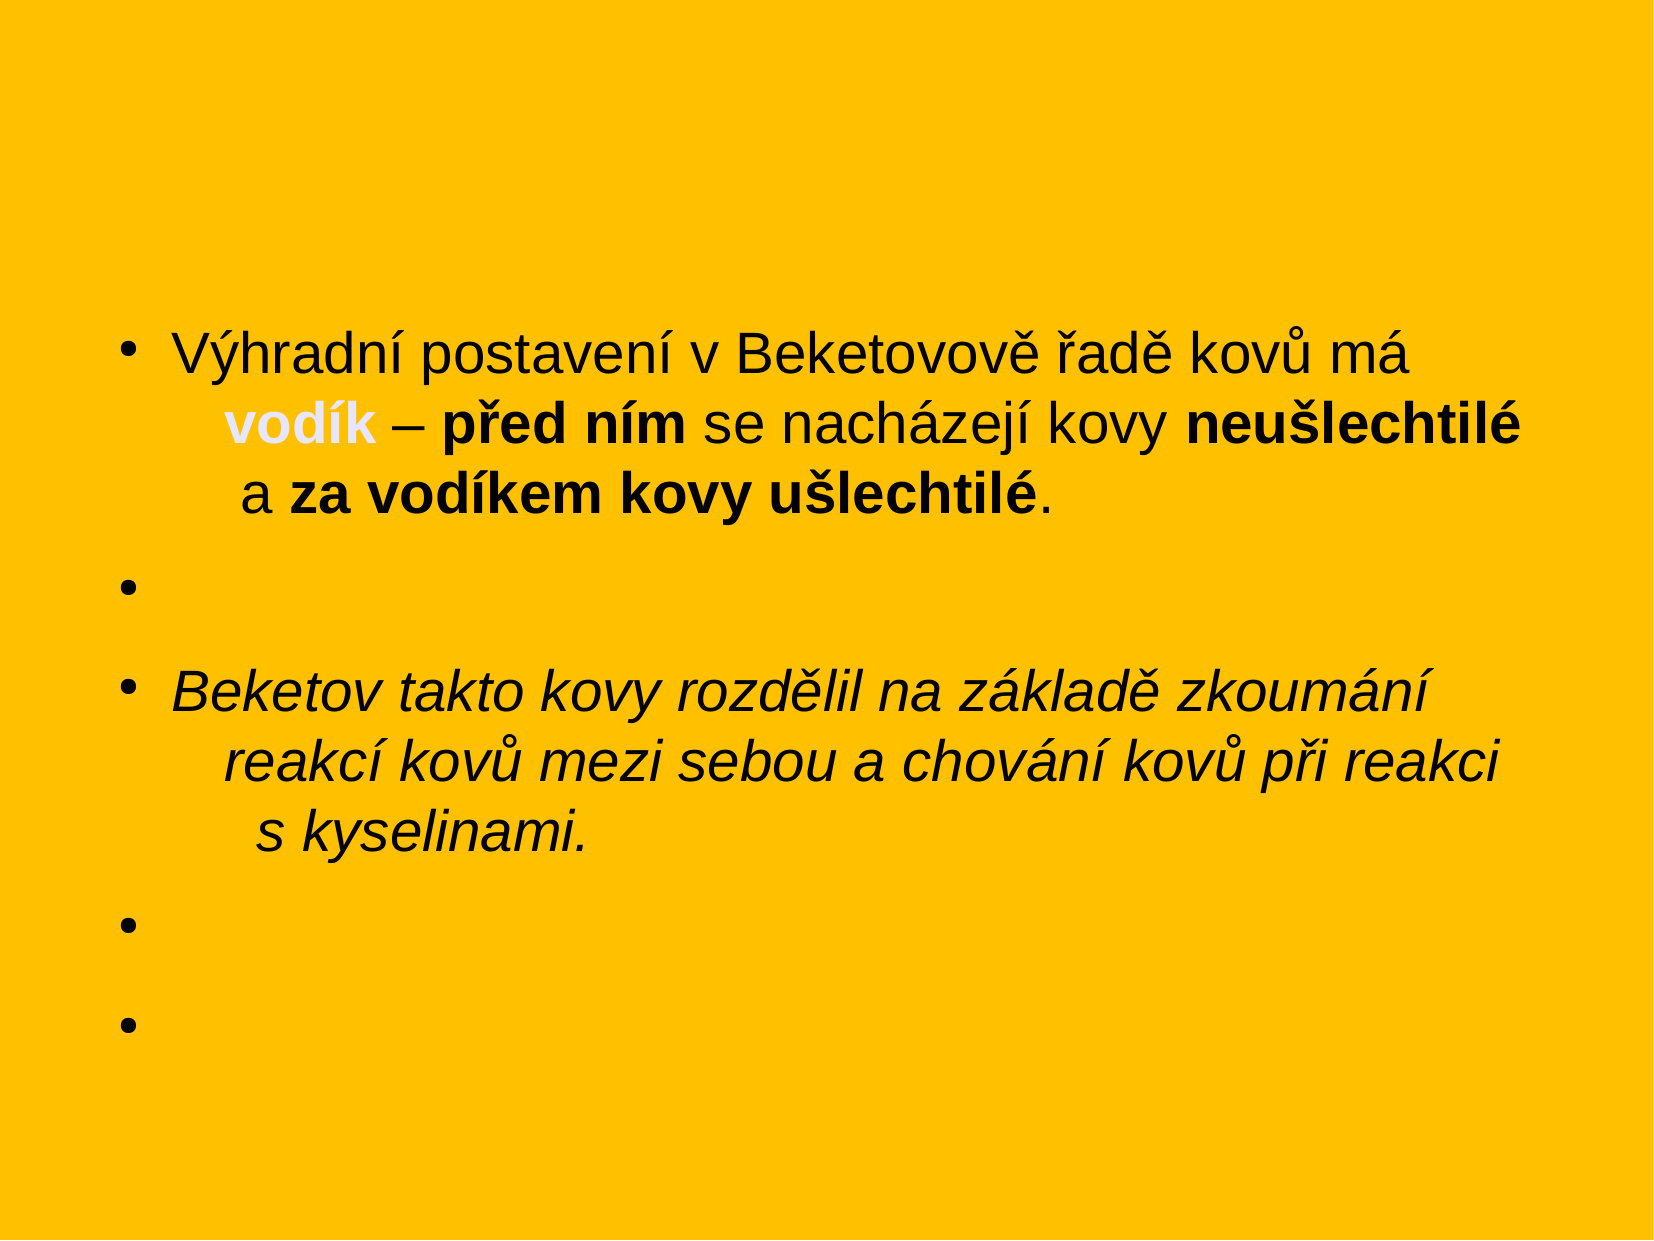

# Výhradní postavení v Beketovově řadě kovů má vodík – před ním se nacházejí kovy neušlechtilé a za vodíkem kovy ušlechtilé.
Beketov takto kovy rozdělil na základě zkoumání reakcí kovů mezi sebou a chování kovů při reakci s kyselinami.